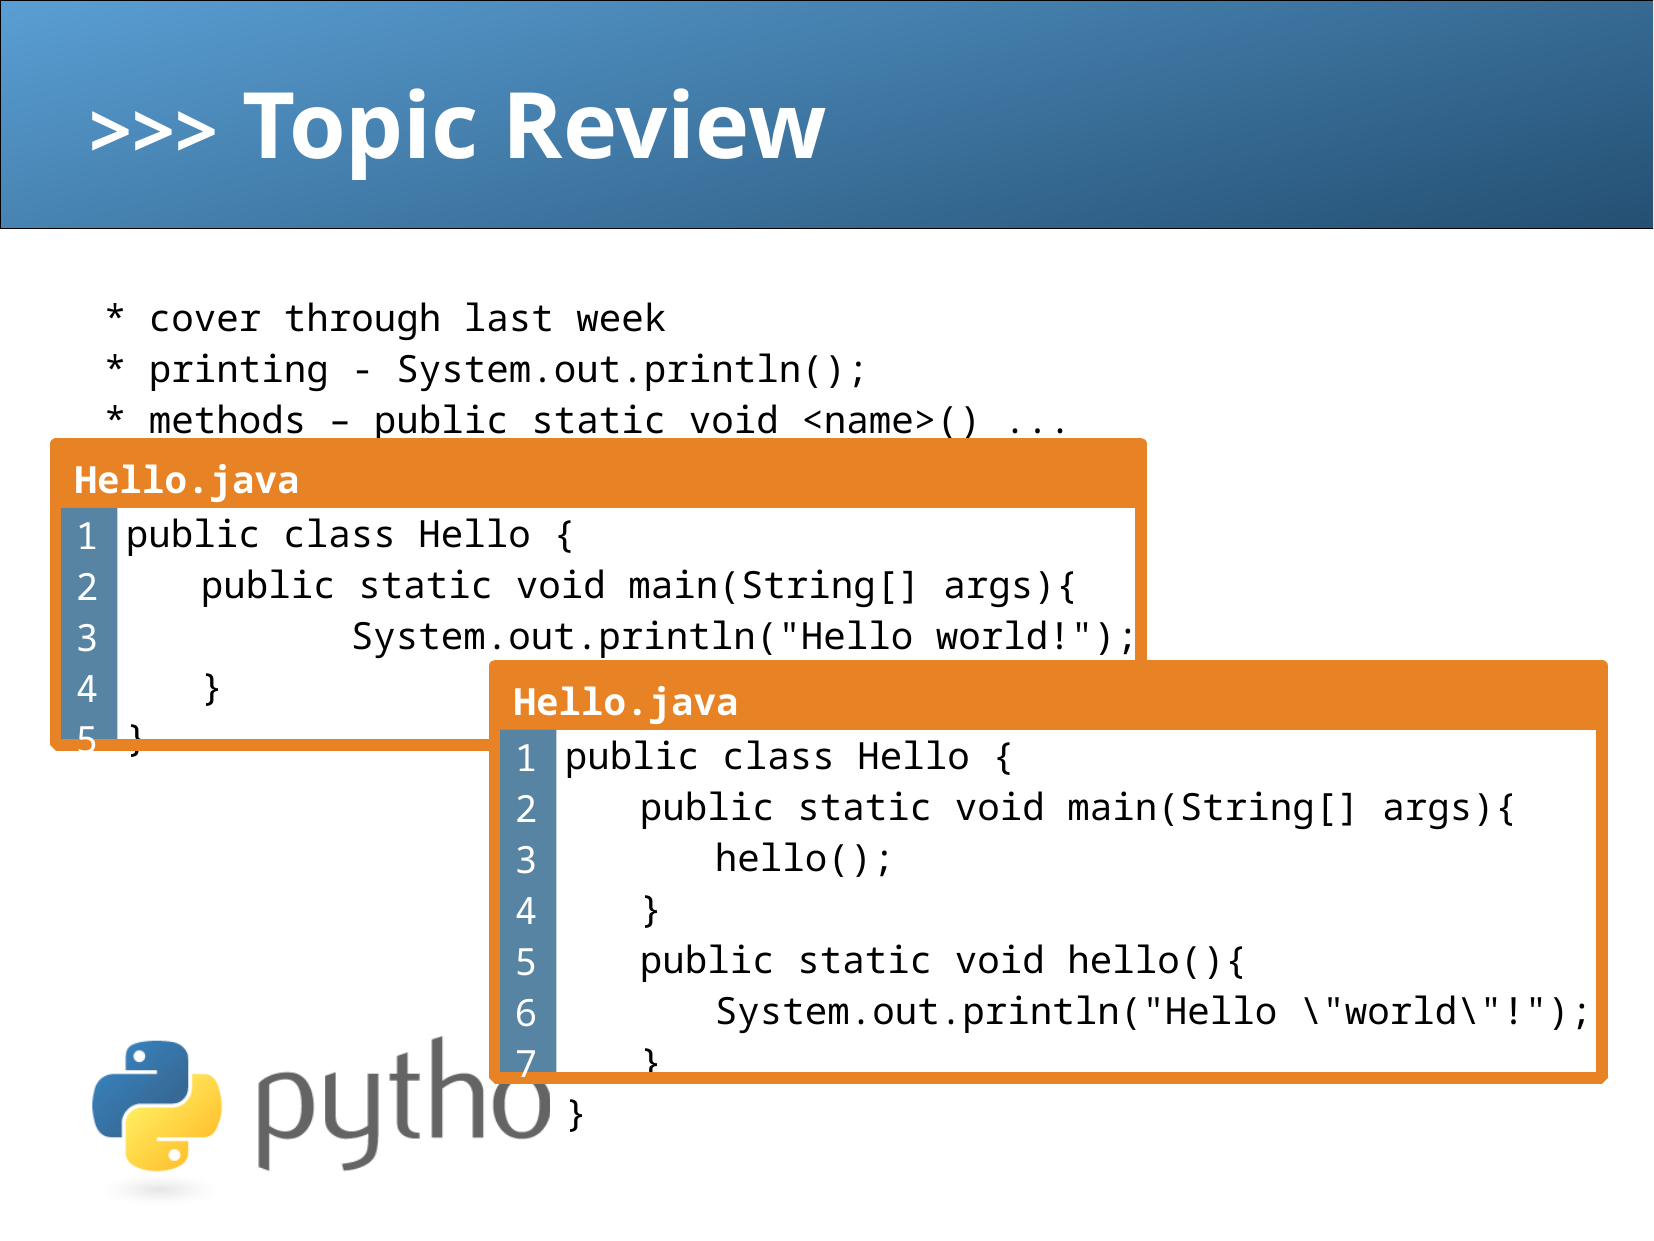

>>> Topic Review
* cover through last week
* printing - System.out.println();
* methods – public static void <name>() ...
Hello.java
public class Hello {
	public static void main(String[] args){
			System.out.println("Hello world!");
	}
}
1
2
3
4
5
Hello.java
public class Hello {
	public static void main(String[] args){
		hello();
	}
	public static void hello(){
		System.out.println("Hello \"world\"!");
	}
}
1
2
3
4
5
6
7
8